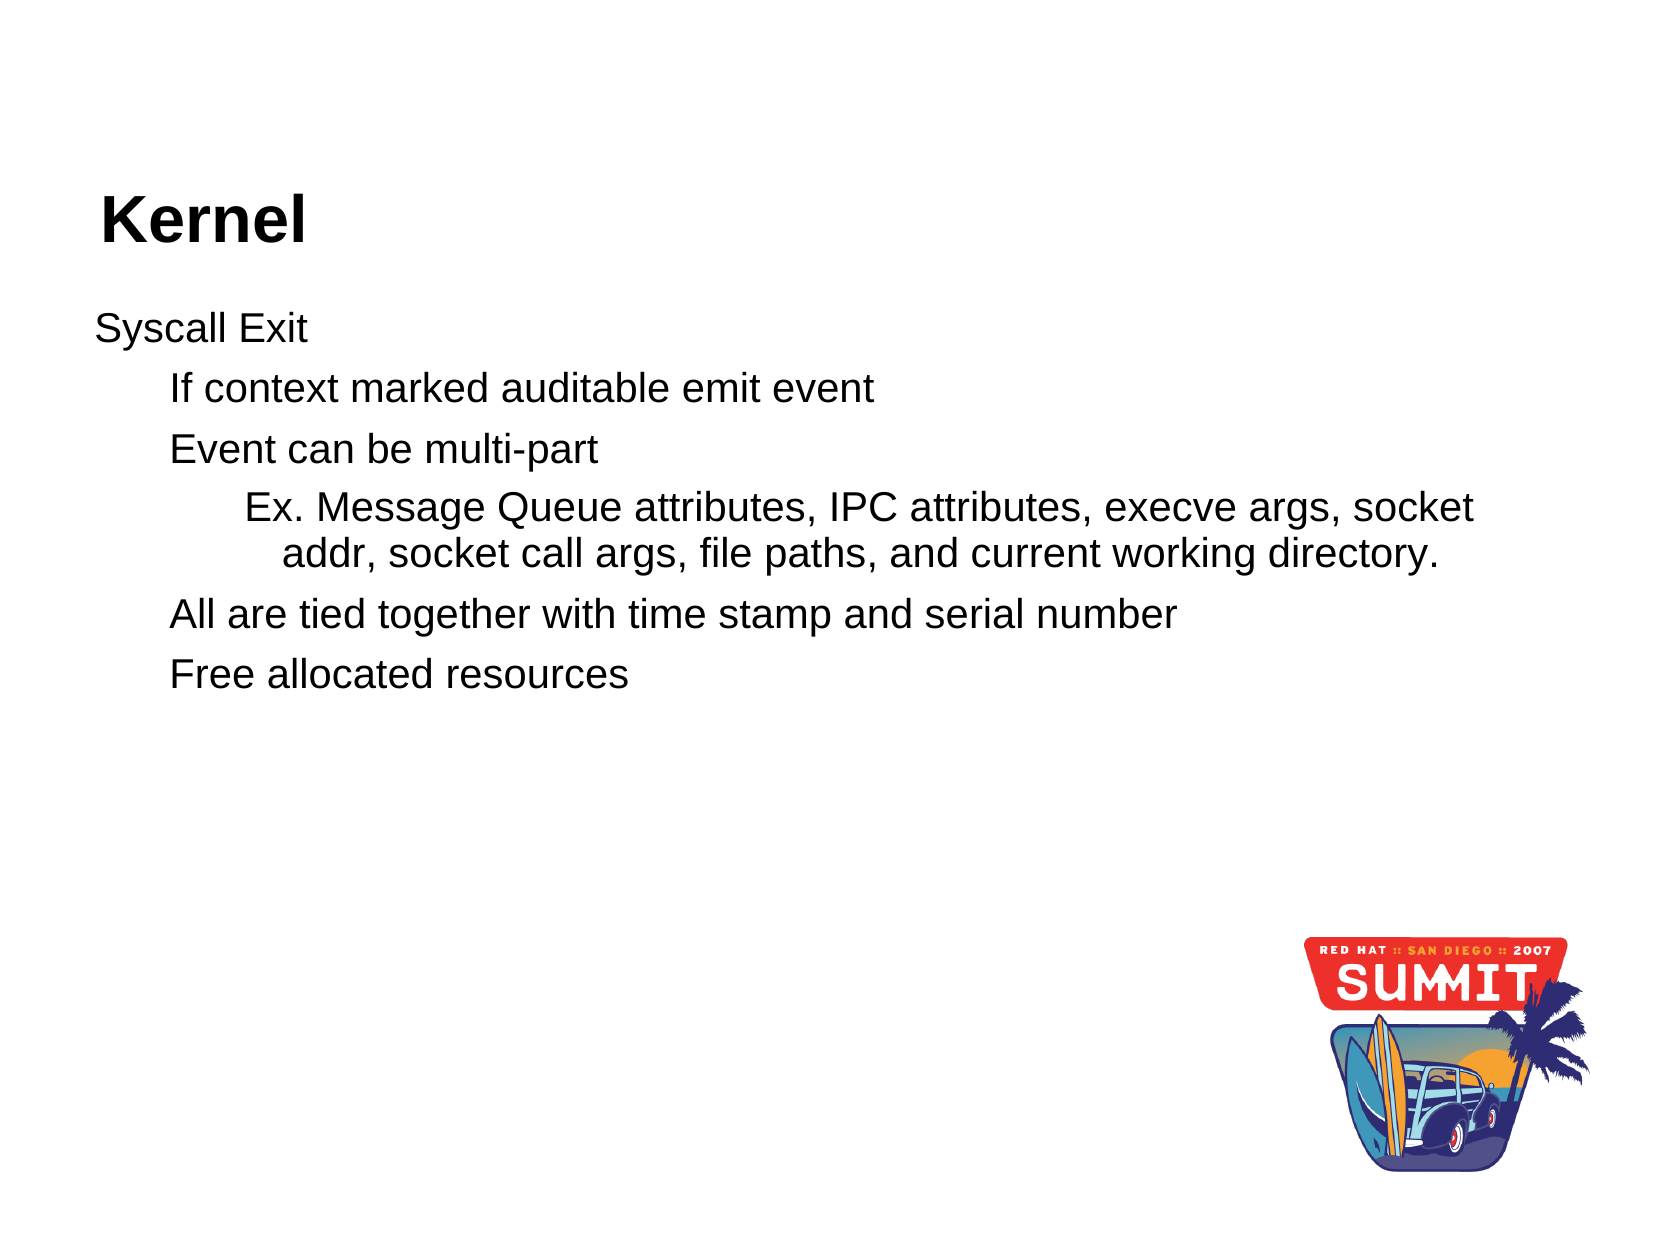

# Kernel
Syscall Exit
If context marked auditable emit event
Event can be multi-part
Ex. Message Queue attributes, IPC attributes, execve args, socket addr, socket call args, file paths, and current working directory.
All are tied together with time stamp and serial number
Free allocated resources